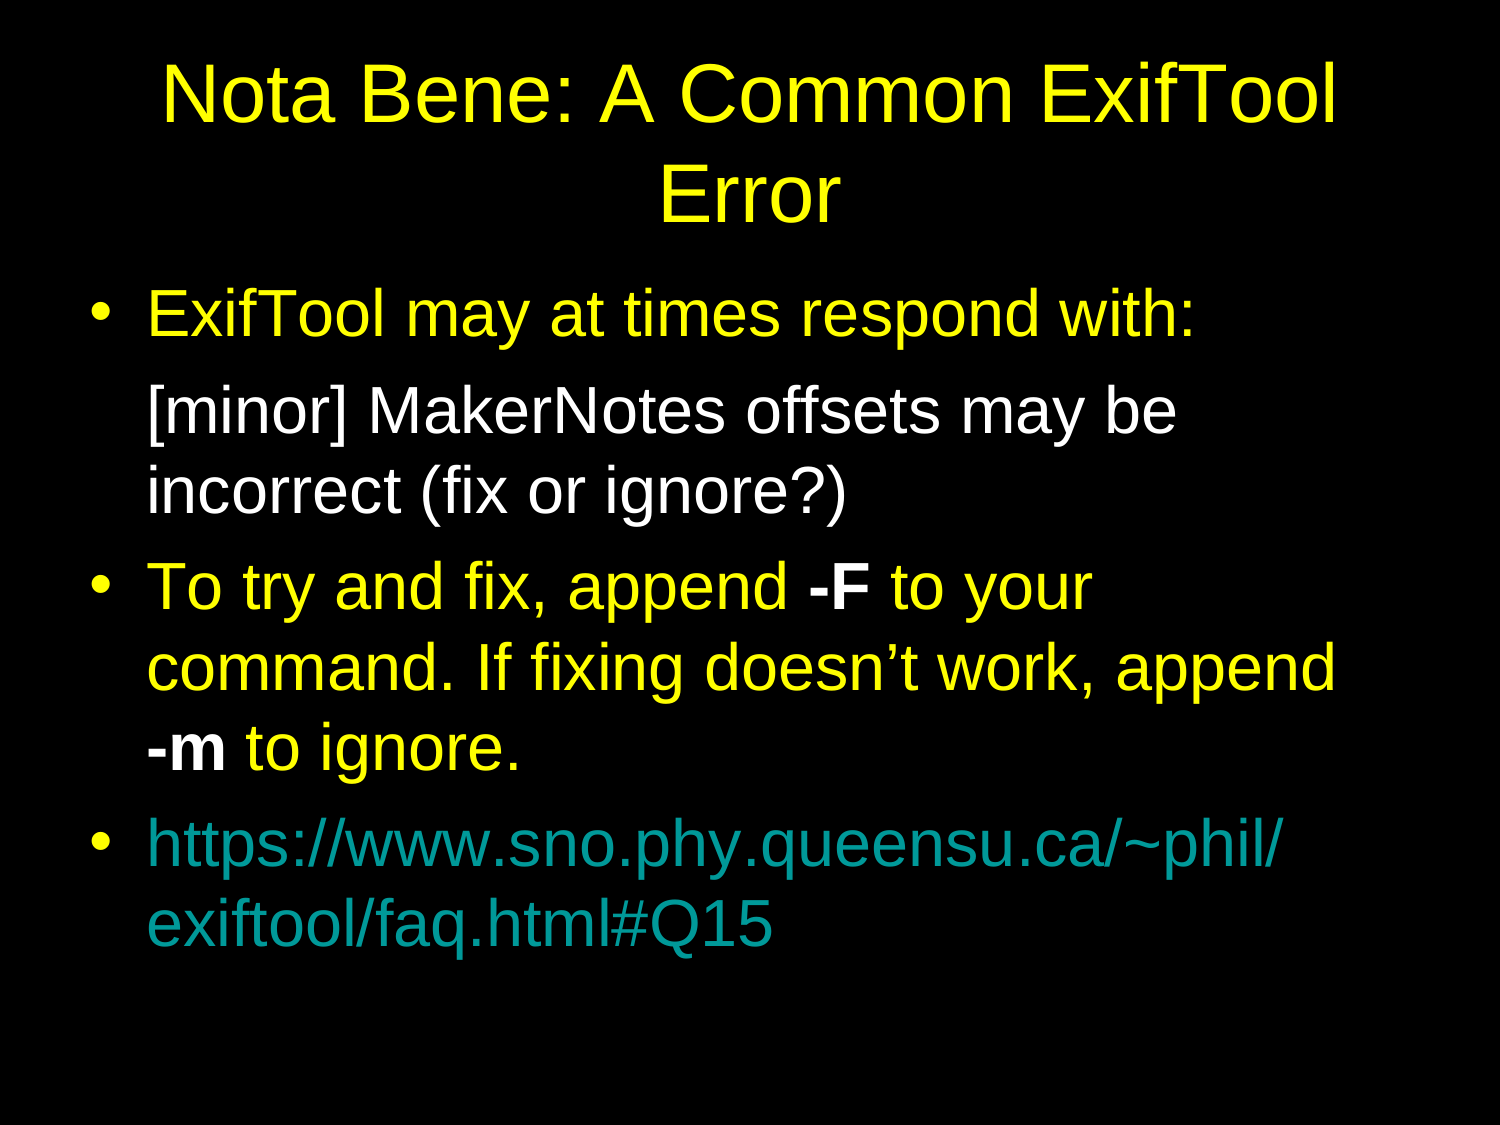

# Nota Bene: A Common ExifTool Error
ExifTool may at times respond with:
	[minor] MakerNotes offsets may be incorrect (fix or ignore?)
To try and fix, append -F to your command. If fixing doesn’t work, append -m to ignore.
https://www.sno.phy.queensu.ca/~phil/exiftool/faq.html#Q15